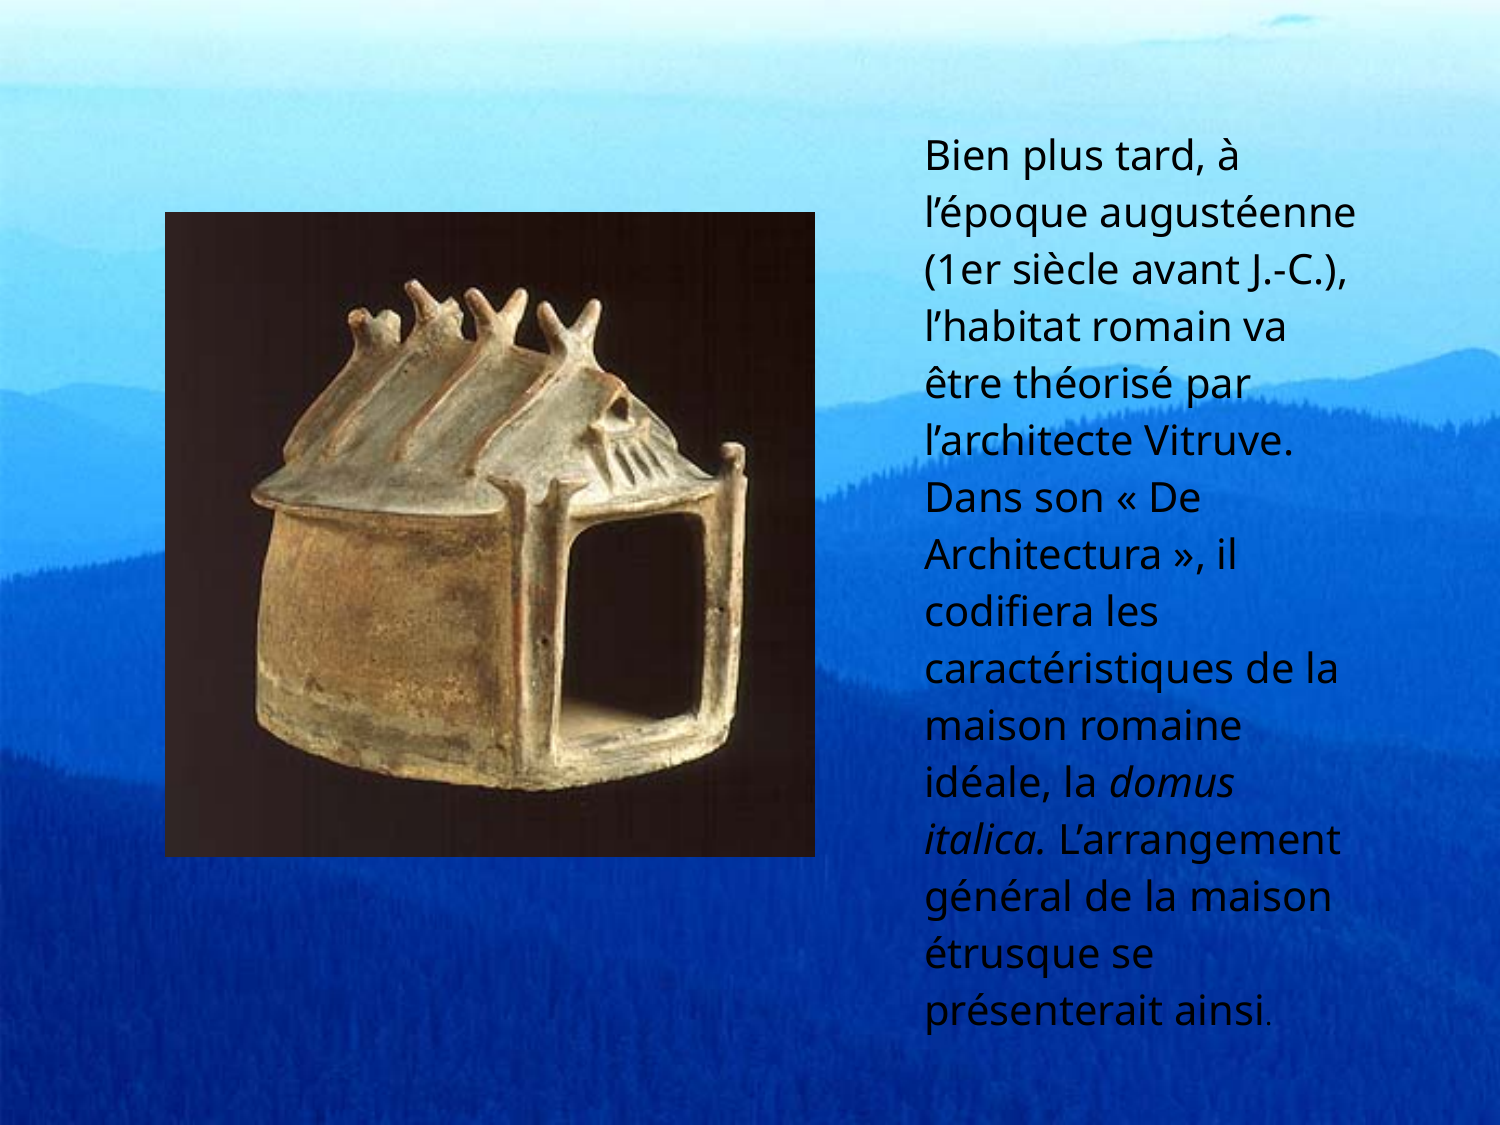

Bien plus tard, à l’époque augustéenne (1er siècle avant J.-C.), l’habitat romain va être théorisé par l’architecte Vitruve. Dans son « De Architectura », il codifiera les caractéristiques de la maison romaine idéale, la domus italica. L’arrangement général de la maison étrusque se présenterait ainsi.